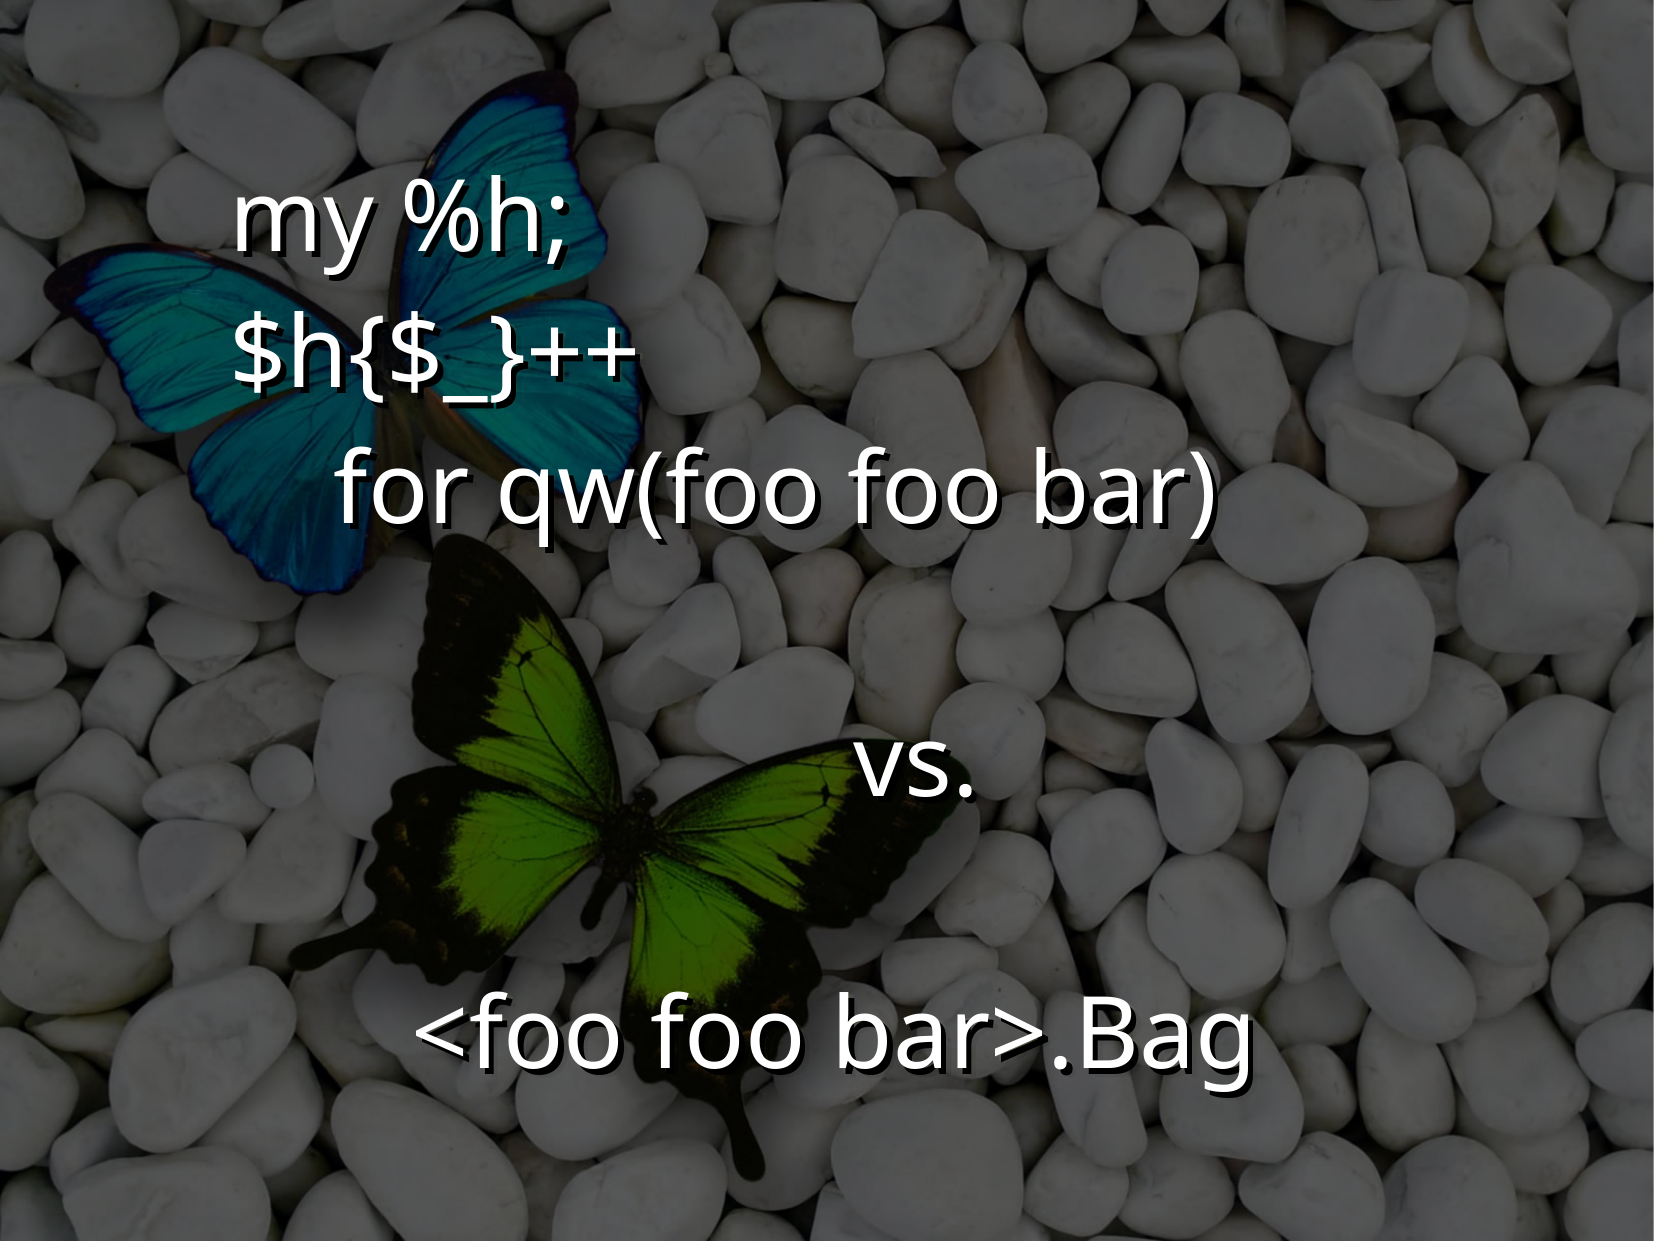

#
my %h;
$h{$_}++
 for qw(foo foo bar)
 vs.
 <foo foo bar>.Bag